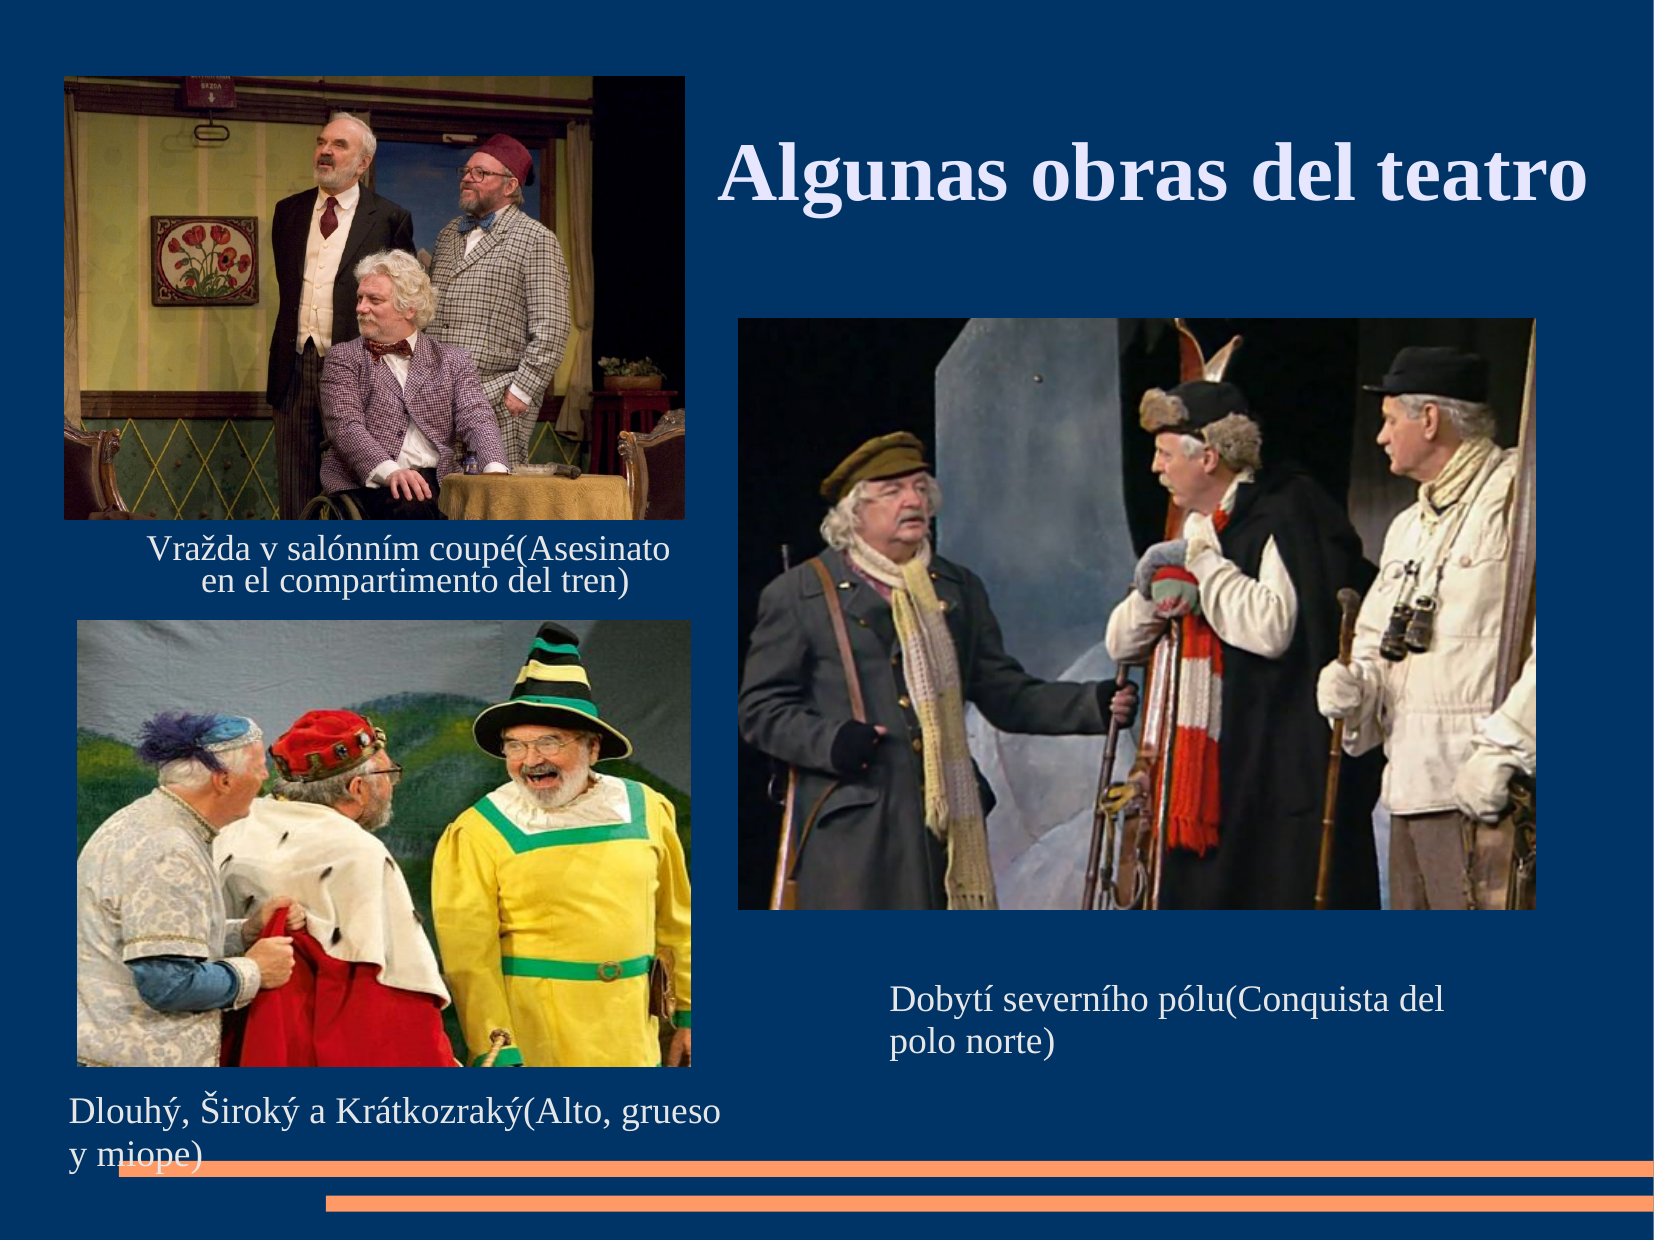

# Algunas obras del teatro
Vražda v salónním coupé(Asesinato en el compartimento del tren)
Dobytí severního pólu(Conquista del polo norte)
Dlouhý, Široký a Krátkozraký(Alto, grueso y miope)